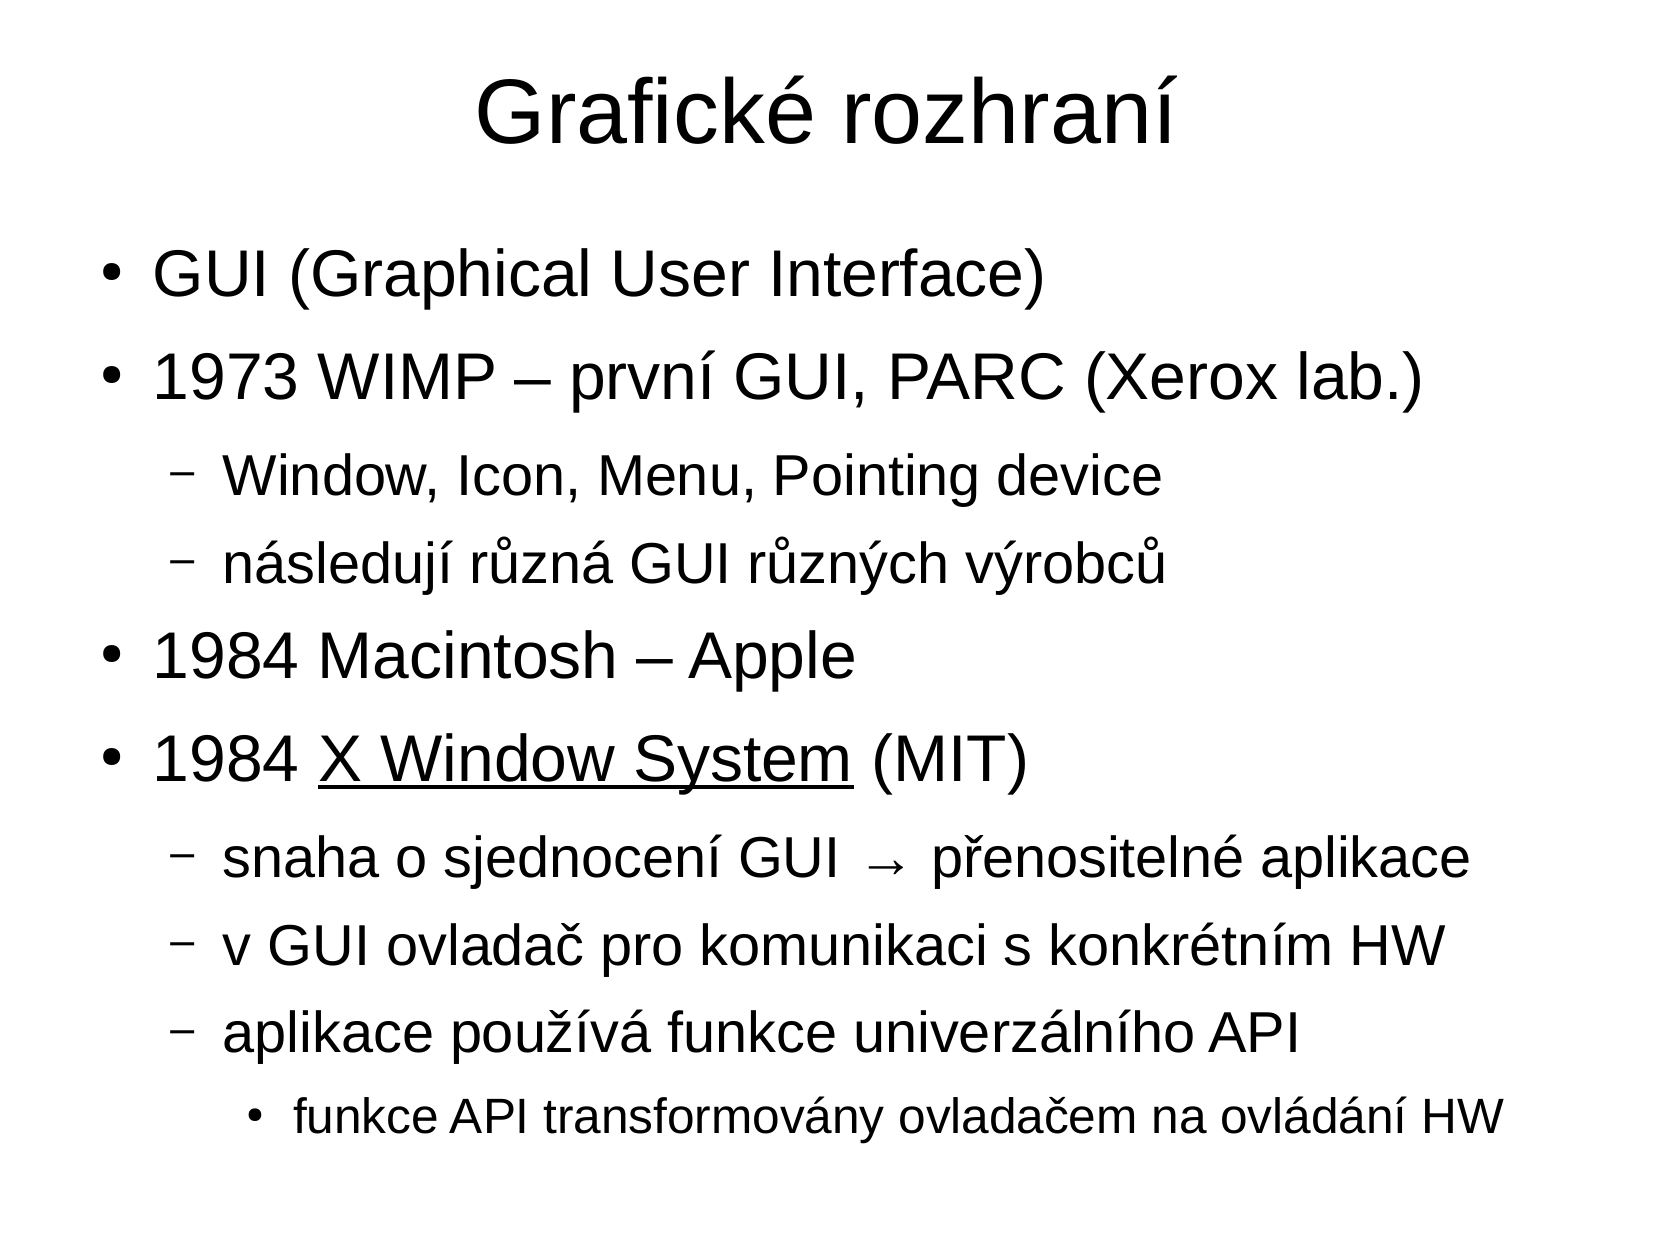

# Grafické rozhraní
GUI (Graphical User Interface)
1973 WIMP – první GUI, PARC (Xerox lab.)
Window, Icon, Menu, Pointing device
následují různá GUI různých výrobců
1984 Macintosh – Apple
1984 X Window System (MIT)
snaha o sjednocení GUI → přenositelné aplikace
v GUI ovladač pro komunikaci s konkrétním HW
aplikace používá funkce univerzálního API
funkce API transformovány ovladačem na ovládání HW